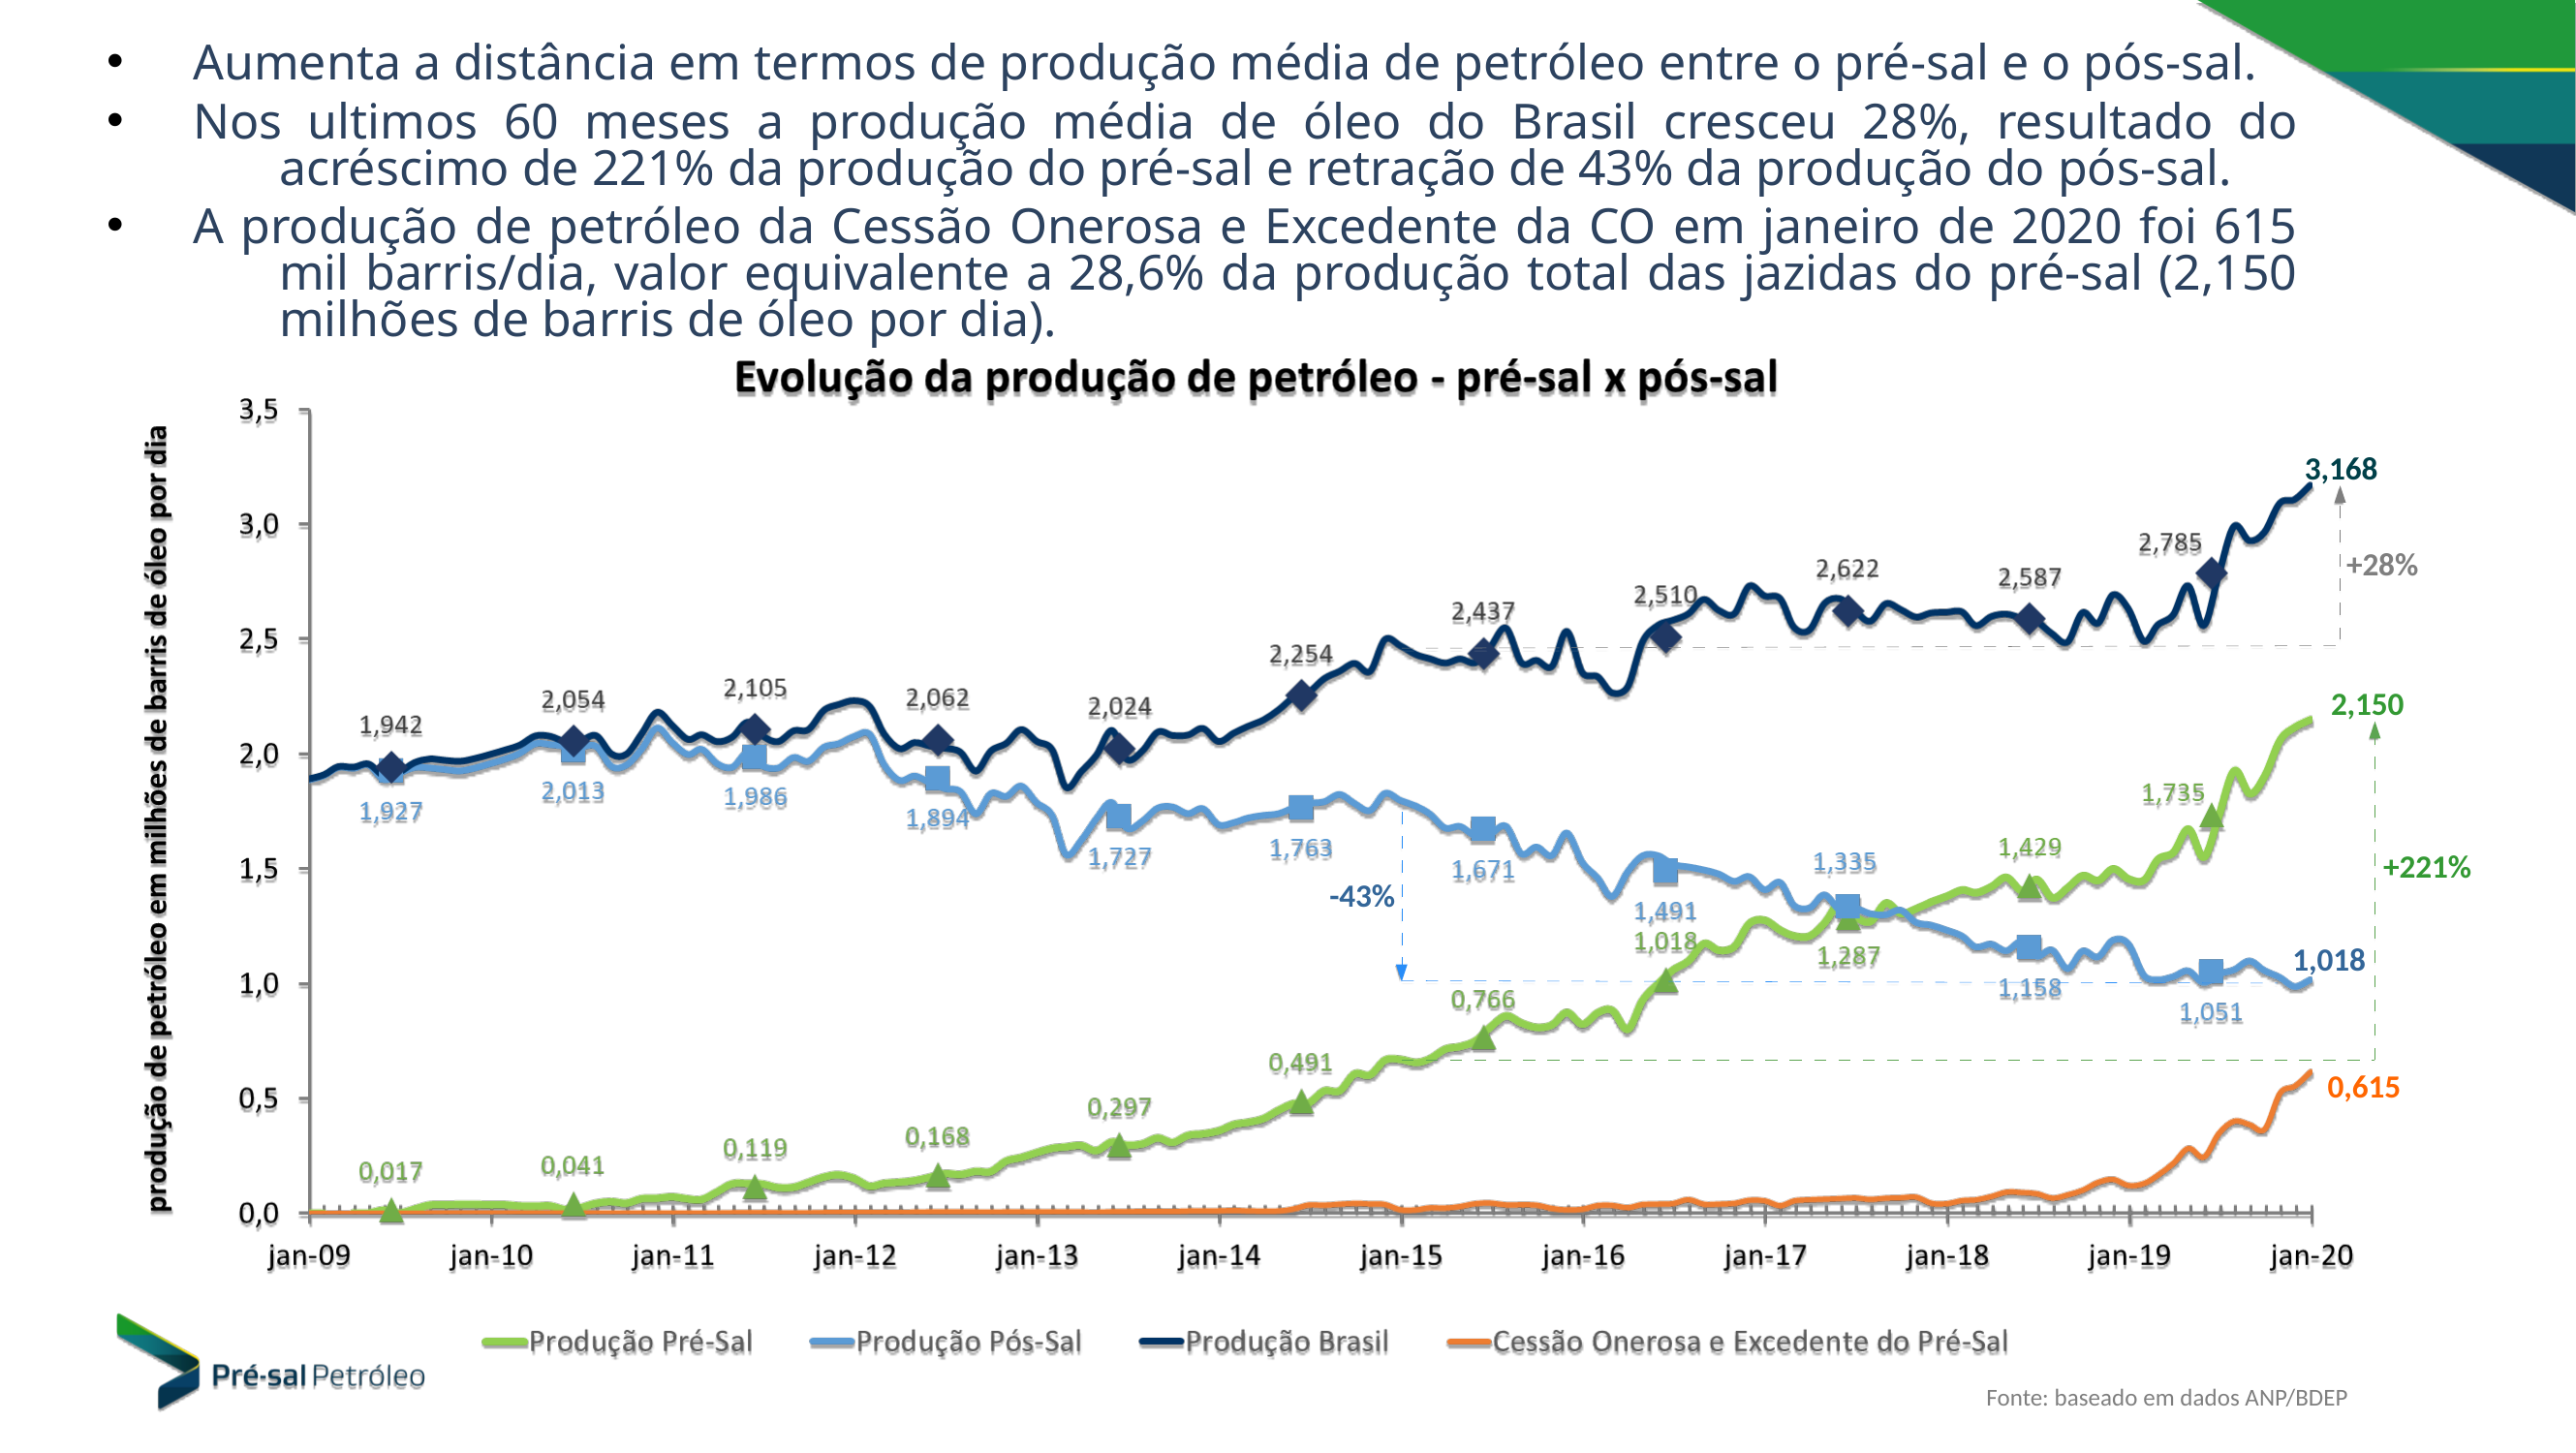

Aumenta a distância em termos de produção média de petróleo entre o pré-sal e o pós-sal.
Nos ultimos 60 meses a produção média de óleo do Brasil cresceu 28%, resultado do acréscimo de 221% da produção do pré-sal e retração de 43% da produção do pós-sal.
A produção de petróleo da Cessão Onerosa e Excedente da CO em janeiro de 2020 foi 615 mil barris/dia, valor equivalente a 28,6% da produção total das jazidas do pré-sal (2,150 milhões de barris de óleo por dia).
3,168
+28%
2,150
+221%
-43%
1,018
0,615
Fonte: baseado em dados ANP/BDEP